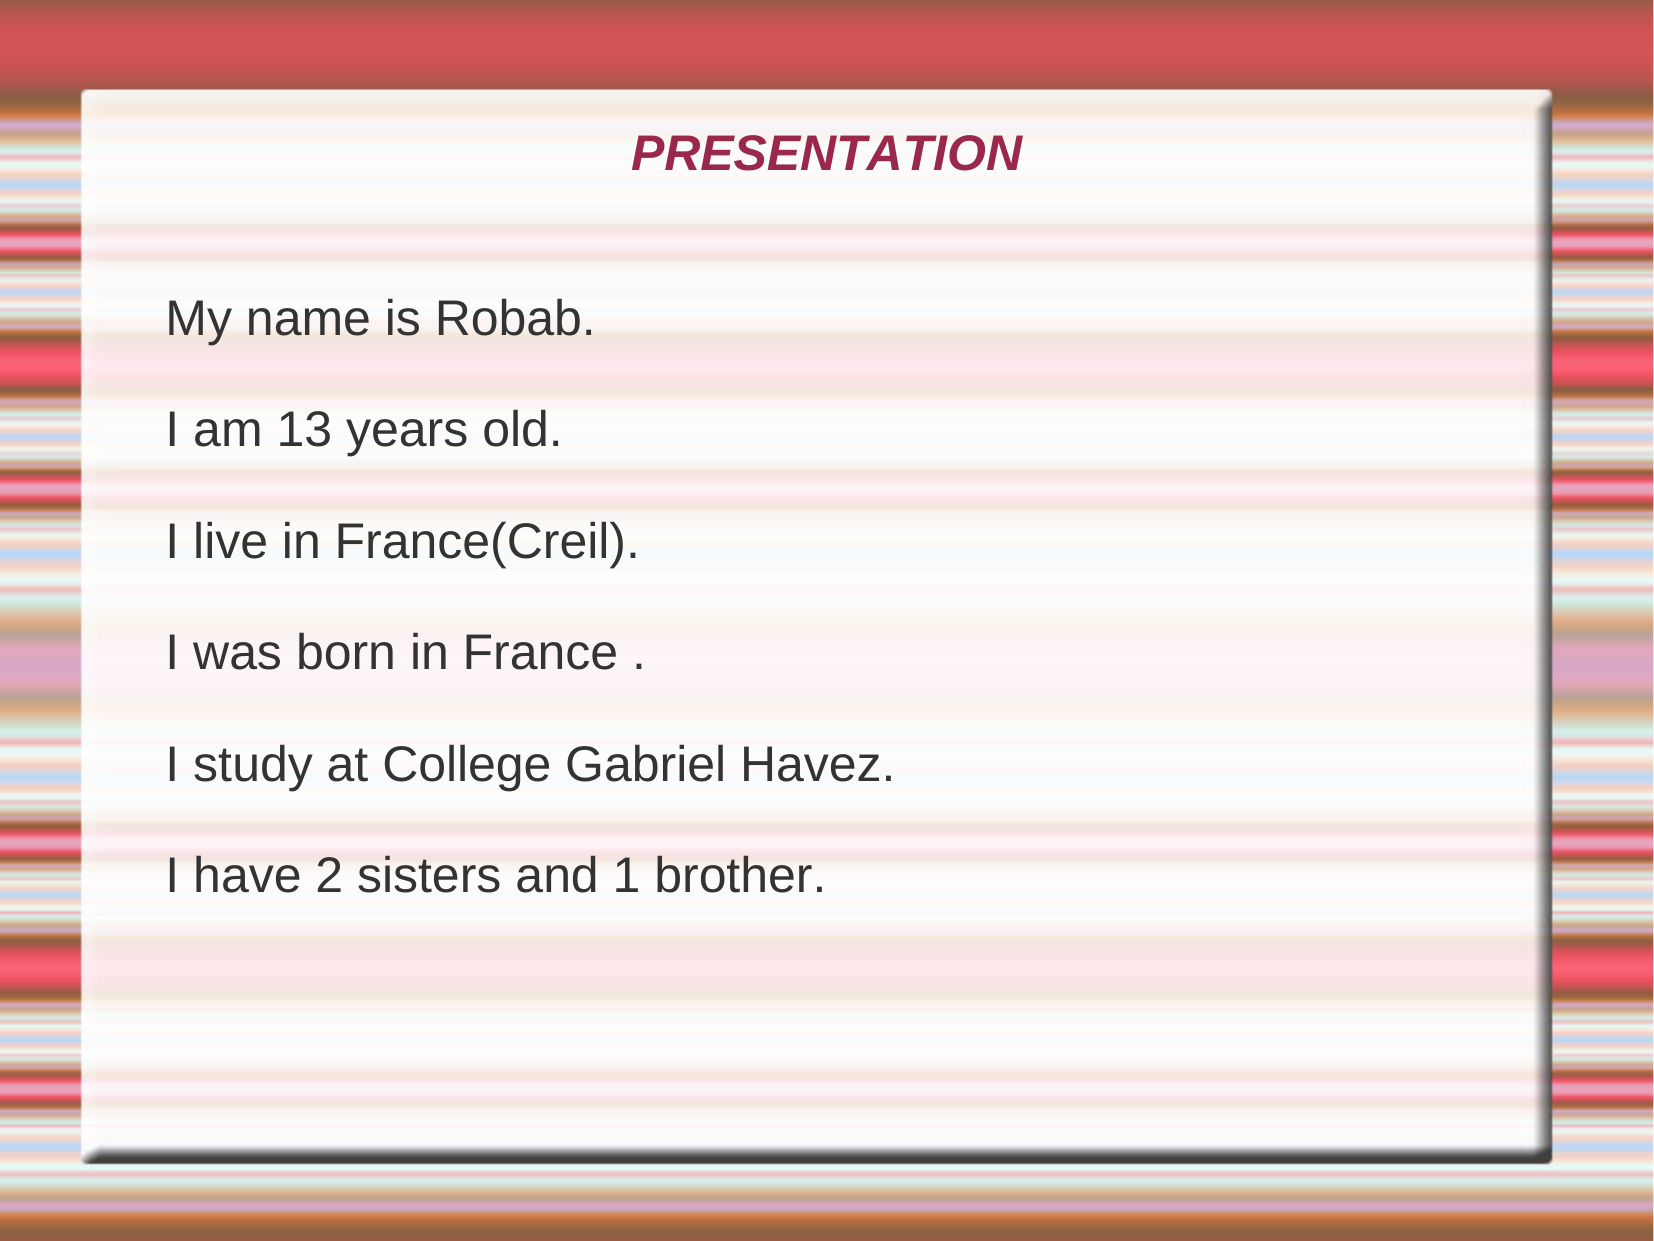

# PRESENTATION
My name is Robab.
I am 13 years old.
I live in France(Creil).
I was born in France .
I study at College Gabriel Havez.
I have 2 sisters and 1 brother.